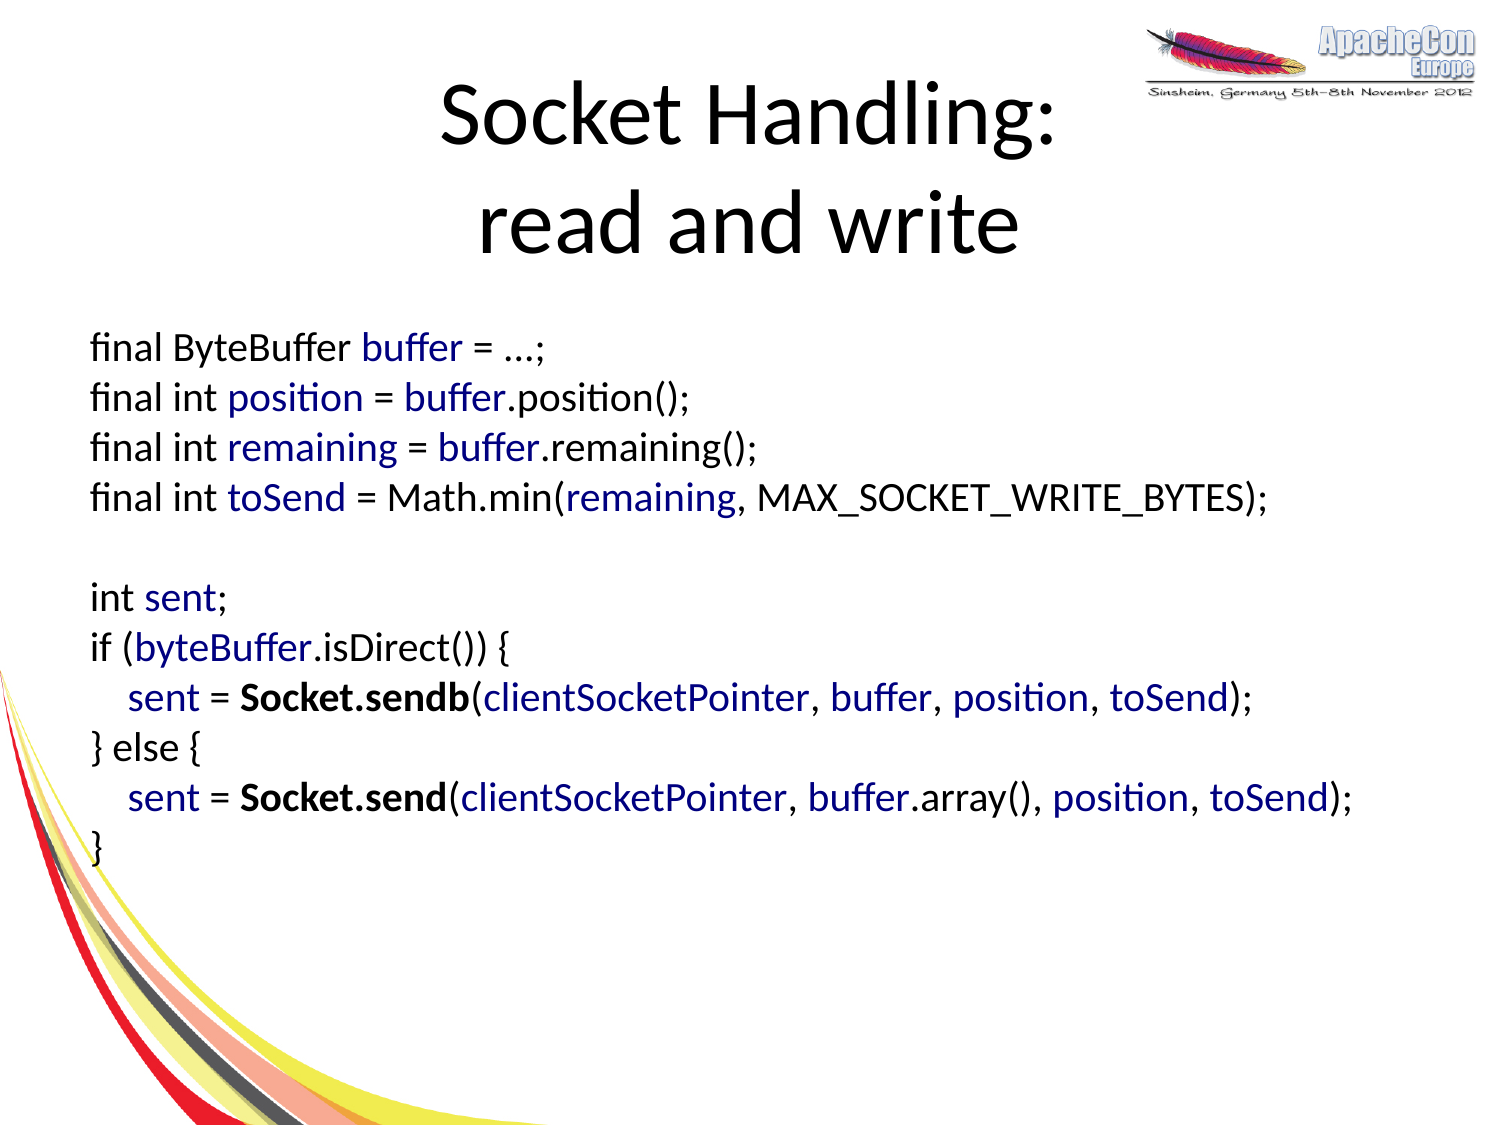

# Socket Handling: read and write
final ByteBuffer buffer = ...;
final int position = buffer.position();
final int remaining = buffer.remaining();
final int toSend = Math.min(remaining, MAX_SOCKET_WRITE_BYTES);
int sent;
if (byteBuffer.isDirect()) {
 sent = Socket.sendb(clientSocketPointer, buffer, position, toSend);
} else {
 sent = Socket.send(clientSocketPointer, buffer.array(), position, toSend);
}